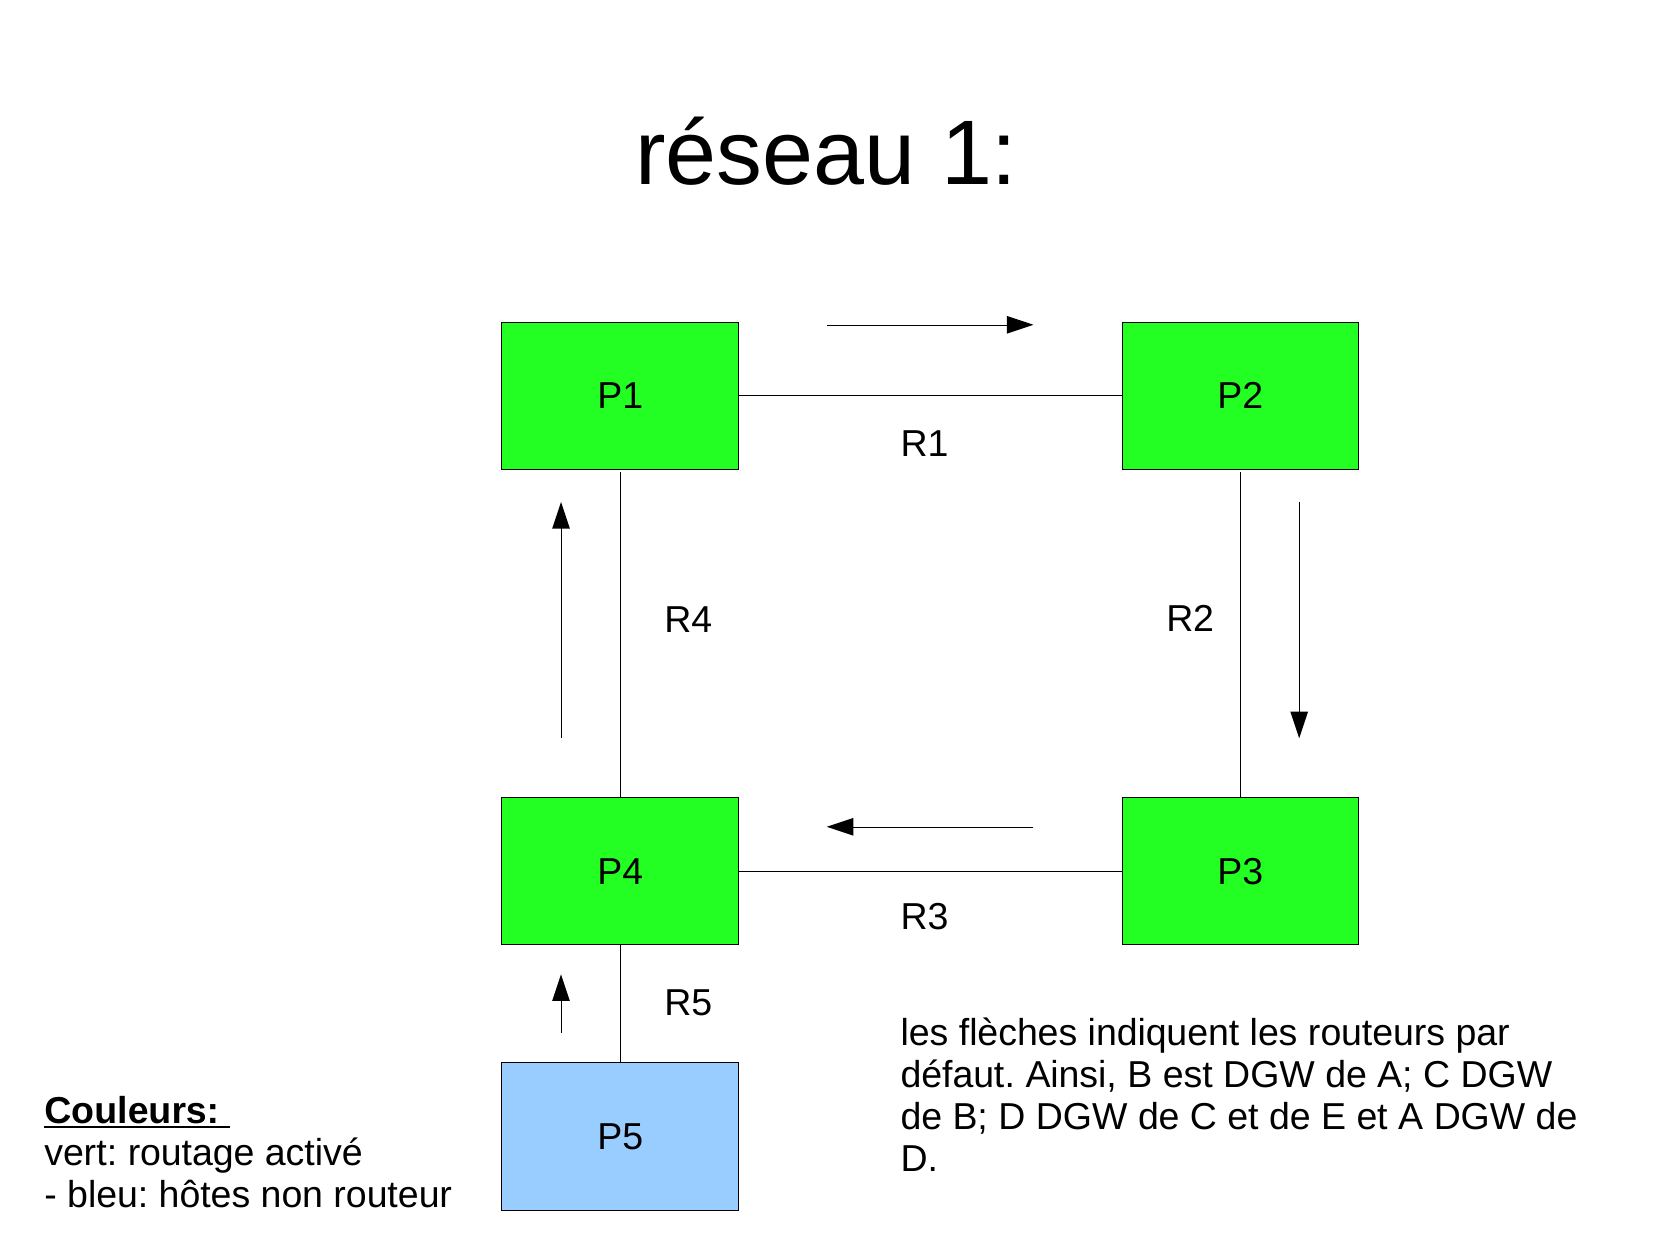

# réseau 1:
P1
P2
R1
R2
R4
P4
P3
R3
R5
les flèches indiquent les routeurs par
défaut. Ainsi, B est DGW de A; C DGW de B; D DGW de C et de E et A DGW de D.
P5
Couleurs:
vert: routage activé
- bleu: hôtes non routeur